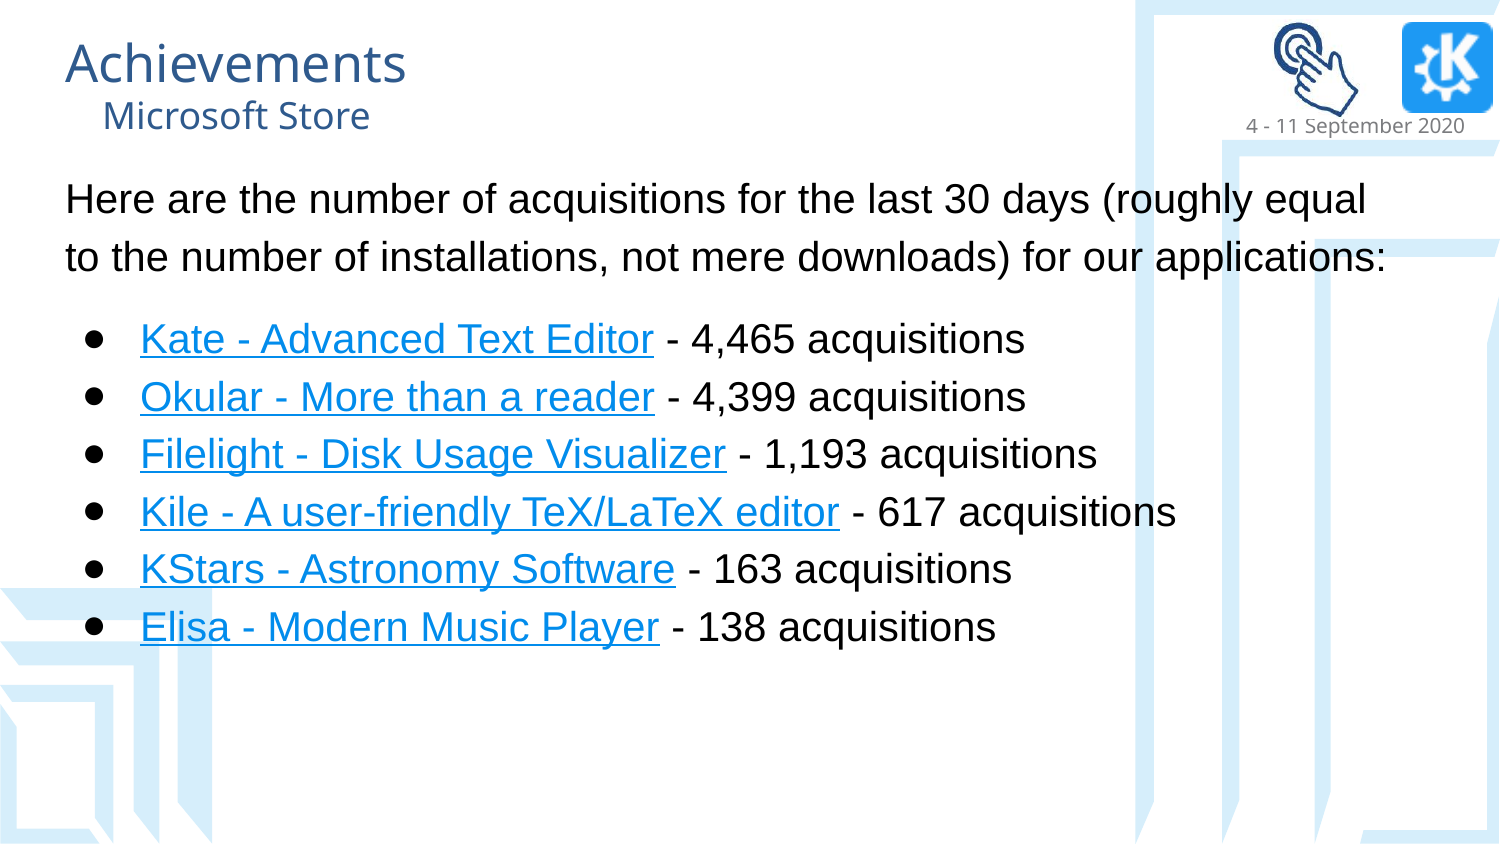

# Achievements Microsoft Store
Here are the number of acquisitions for the last 30 days (roughly equal to the number of installations, not mere downloads) for our applications:
Kate - Advanced Text Editor - 4,465 acquisitions
Okular - More than a reader - 4,399 acquisitions
Filelight - Disk Usage Visualizer - 1,193 acquisitions
Kile - A user-friendly TeX/LaTeX editor - 617 acquisitions
KStars - Astronomy Software - 163 acquisitions
Elisa - Modern Music Player - 138 acquisitions